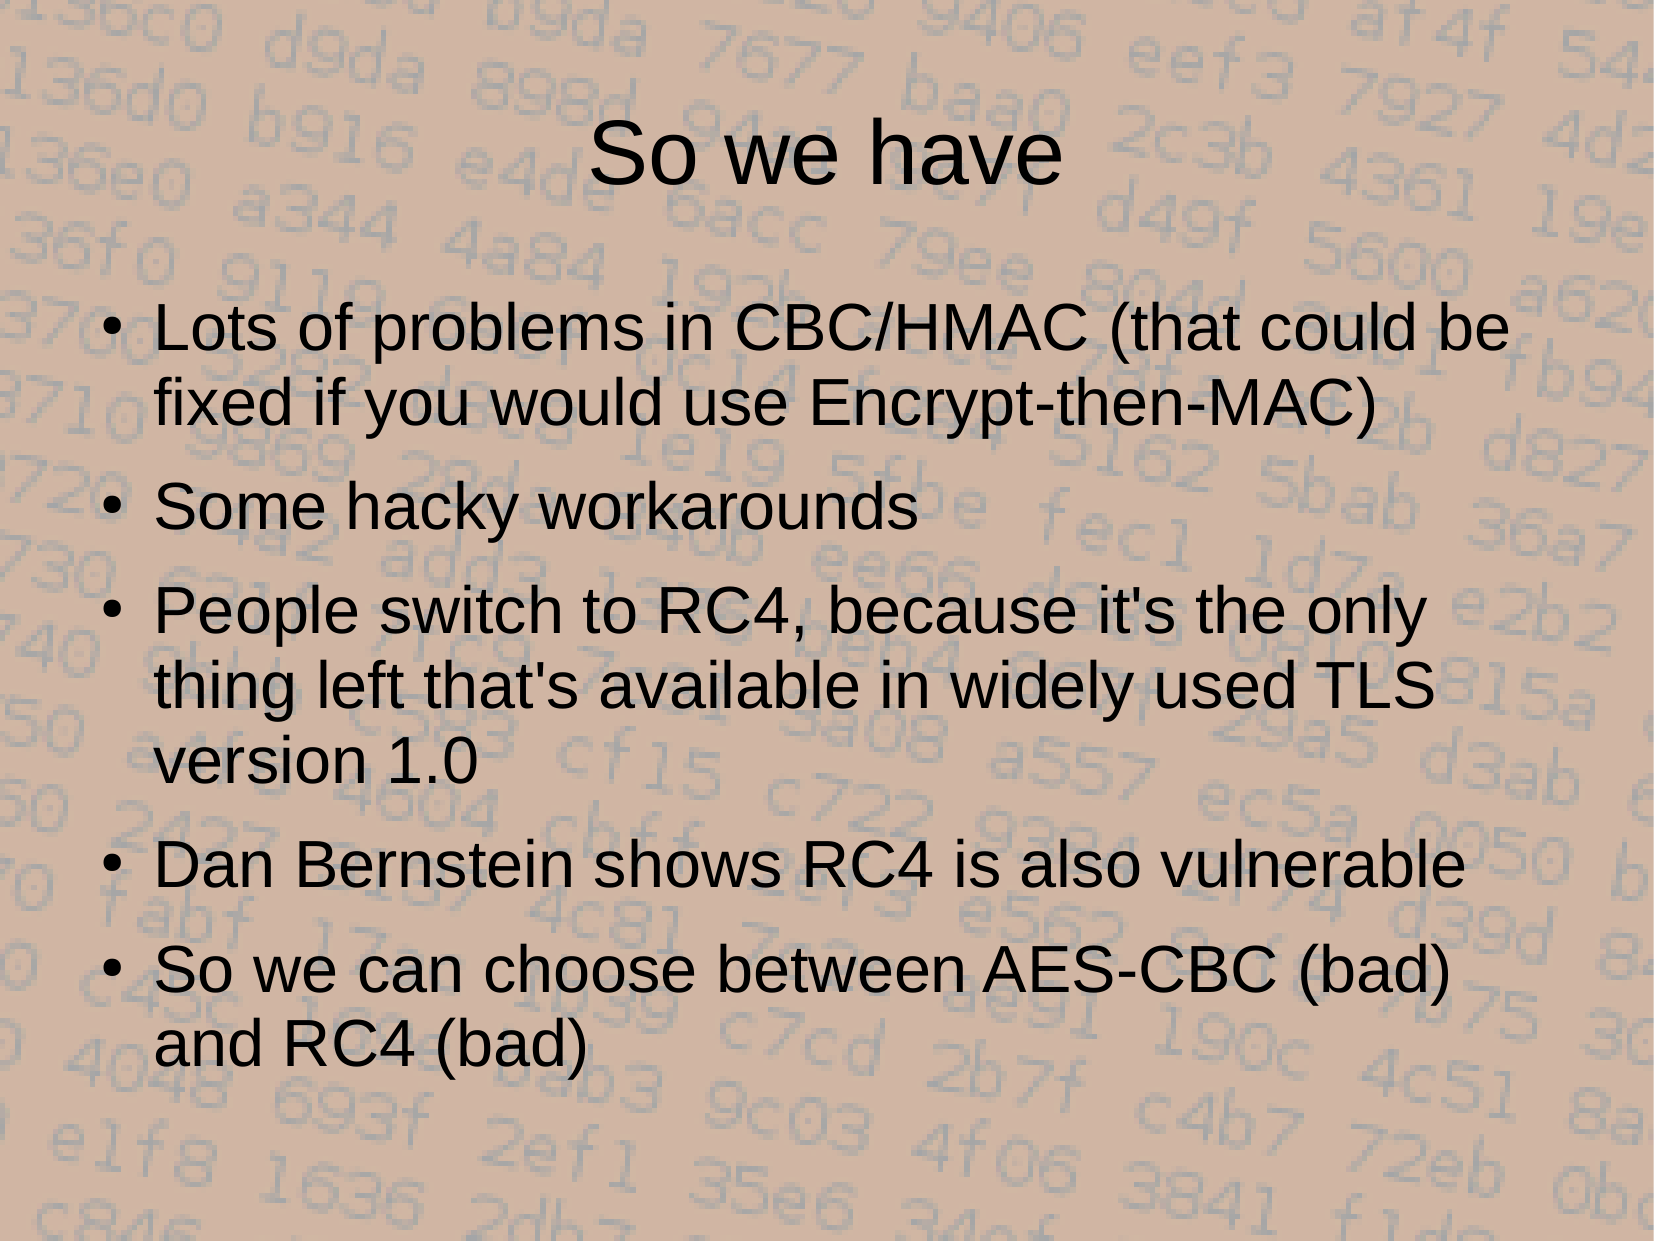

# So we have
Lots of problems in CBC/HMAC (that could be fixed if you would use Encrypt-then-MAC)
Some hacky workarounds
People switch to RC4, because it's the only thing left that's available in widely used TLS version 1.0
Dan Bernstein shows RC4 is also vulnerable
So we can choose between AES-CBC (bad) and RC4 (bad)